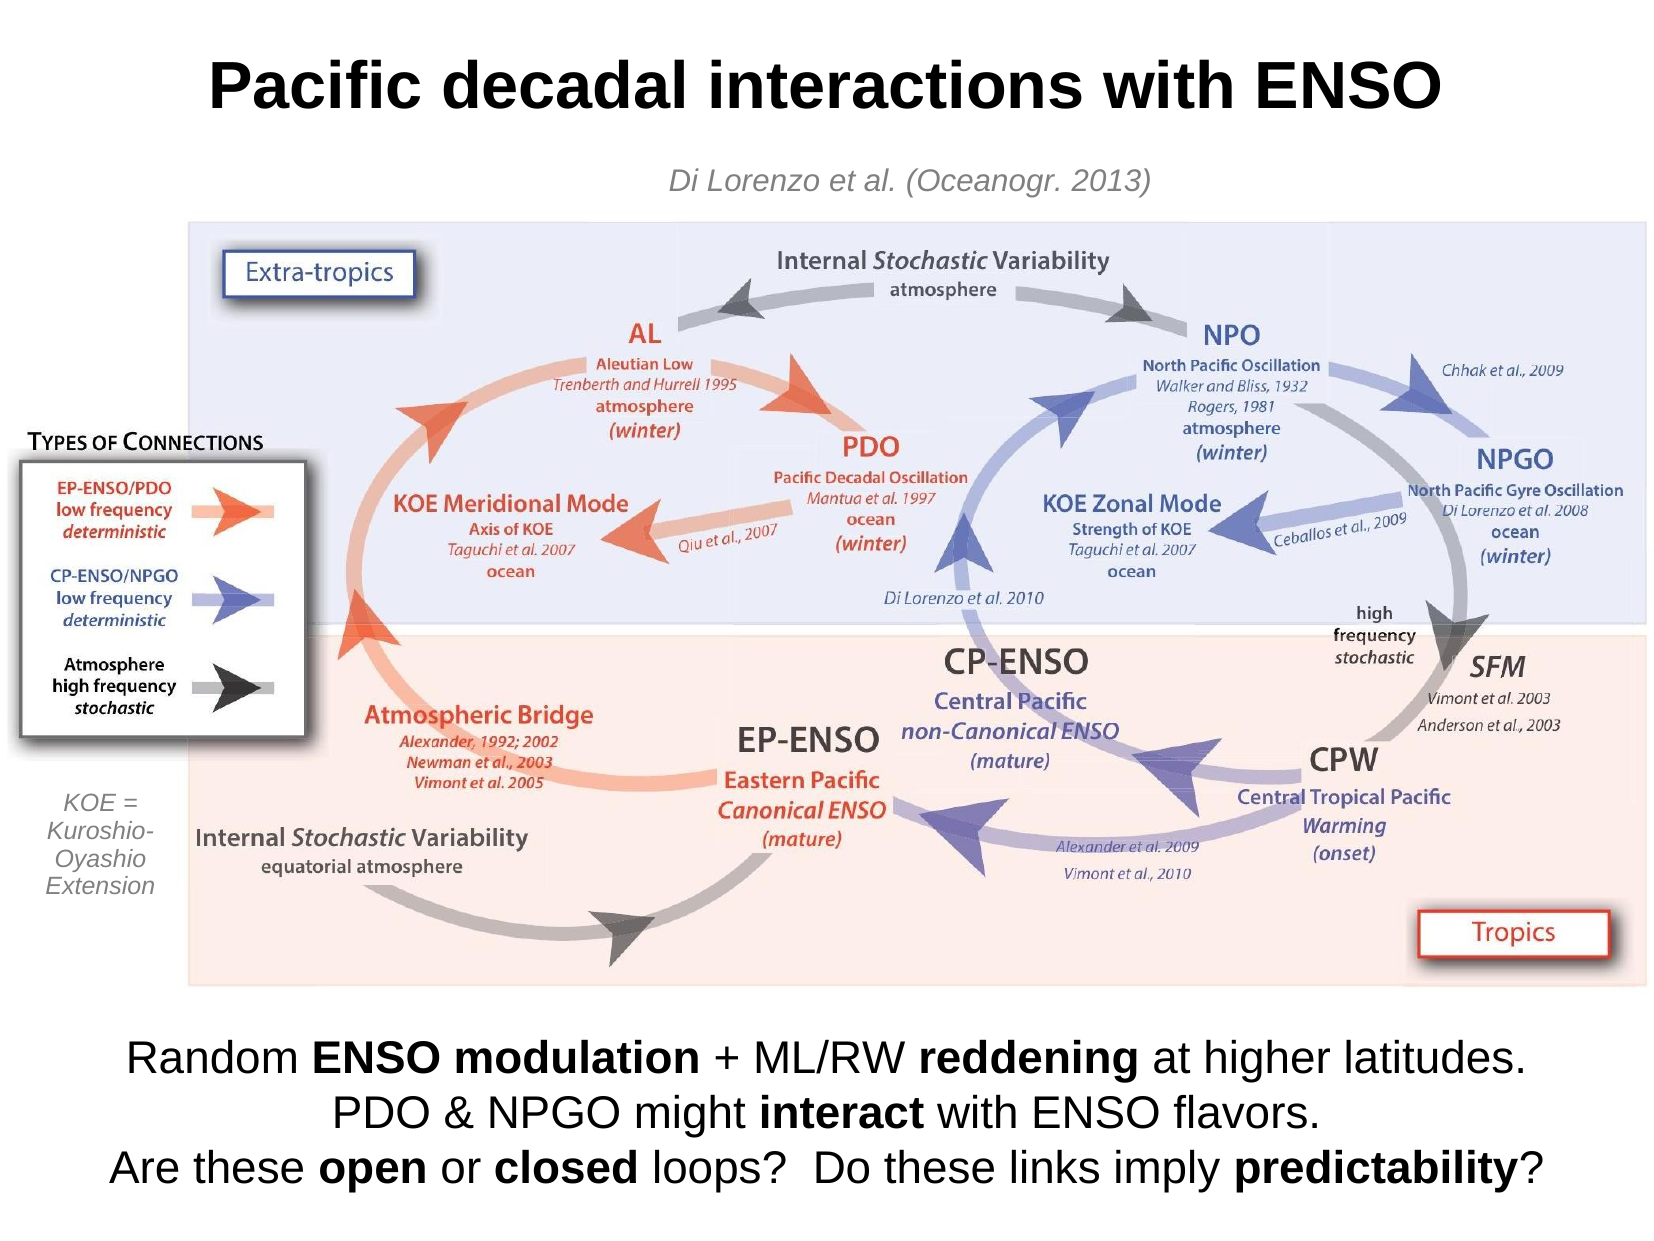

Pacific decadal interactions with ENSO
Di Lorenzo et al. (Oceanogr. 2013)
KOE =
Kuroshio-
Oyashio
Extension
Random ENSO modulation + ML/RW reddening at higher latitudes.
PDO & NPGO might interact with ENSO flavors.
Are these open or closed loops? Do these links imply predictability?